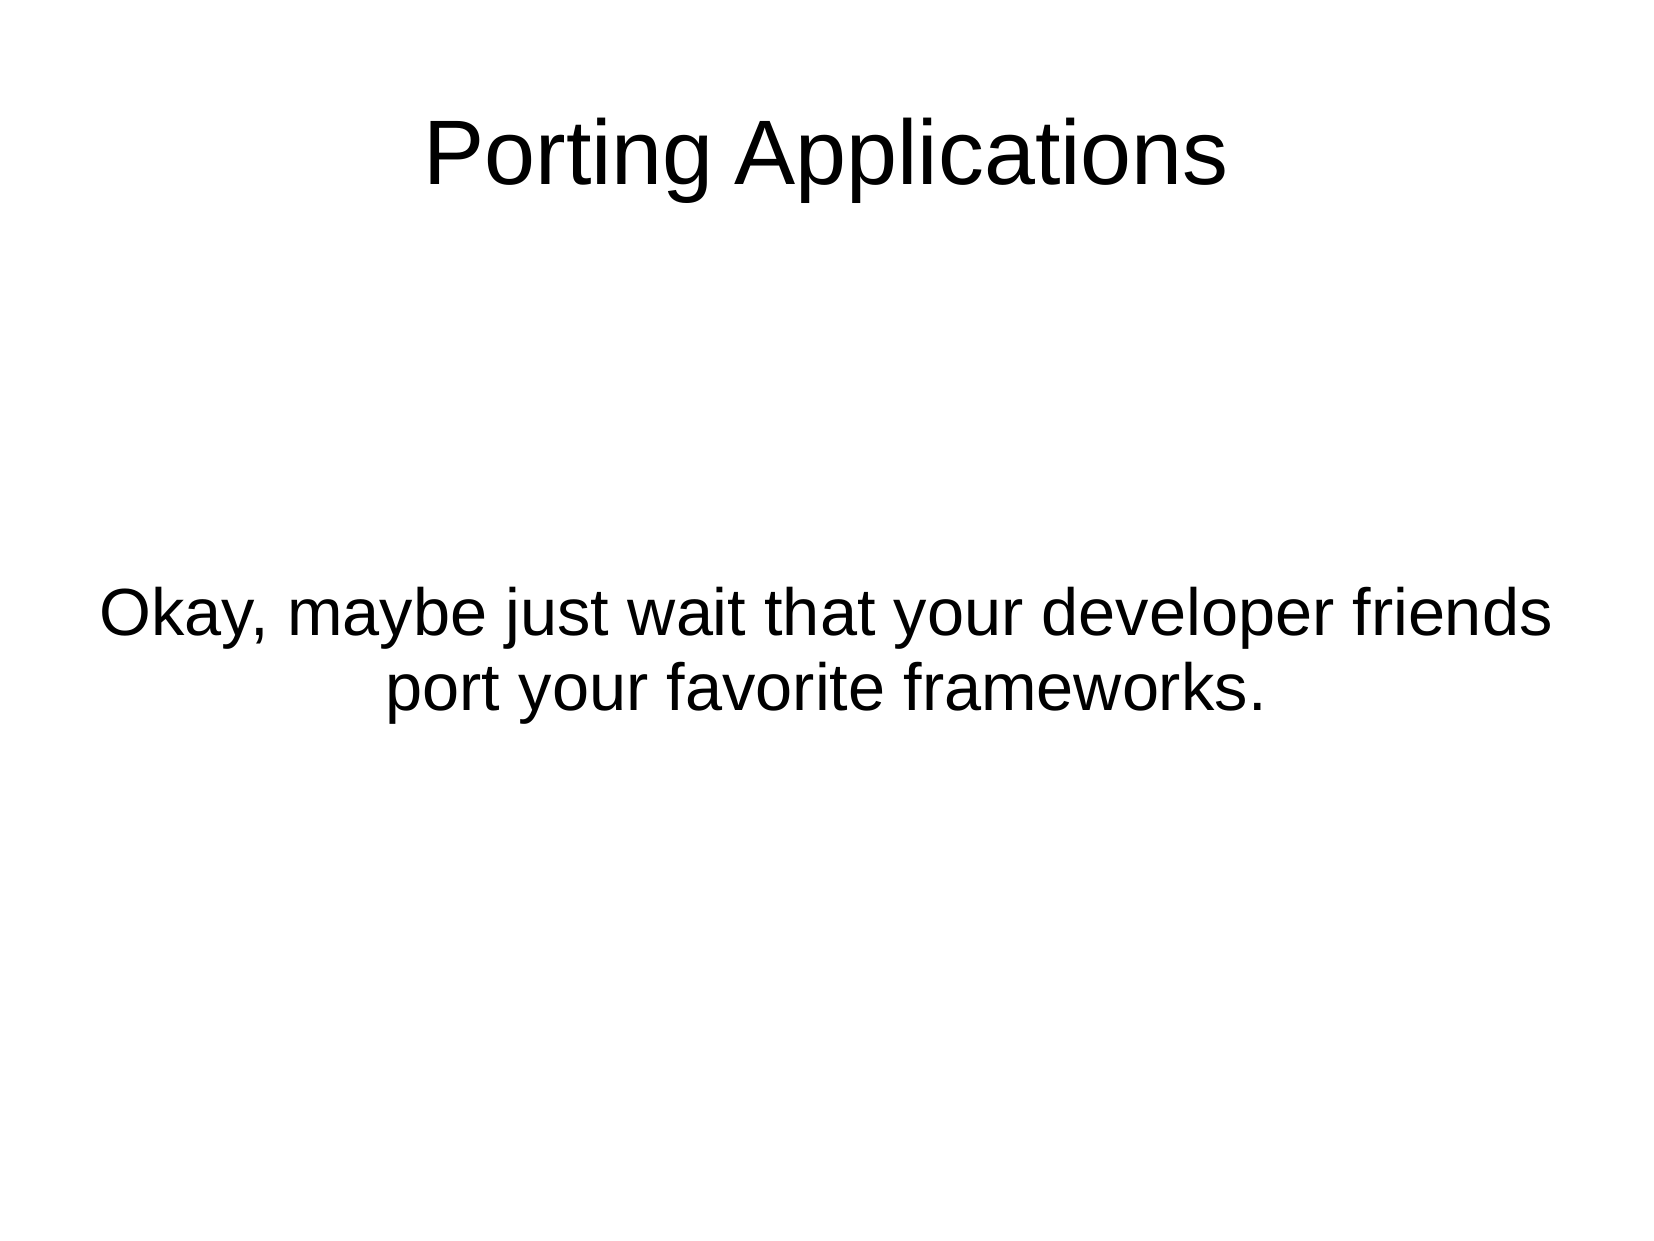

# Porting Applications
Okay, maybe just wait that your developer friends port your favorite frameworks.